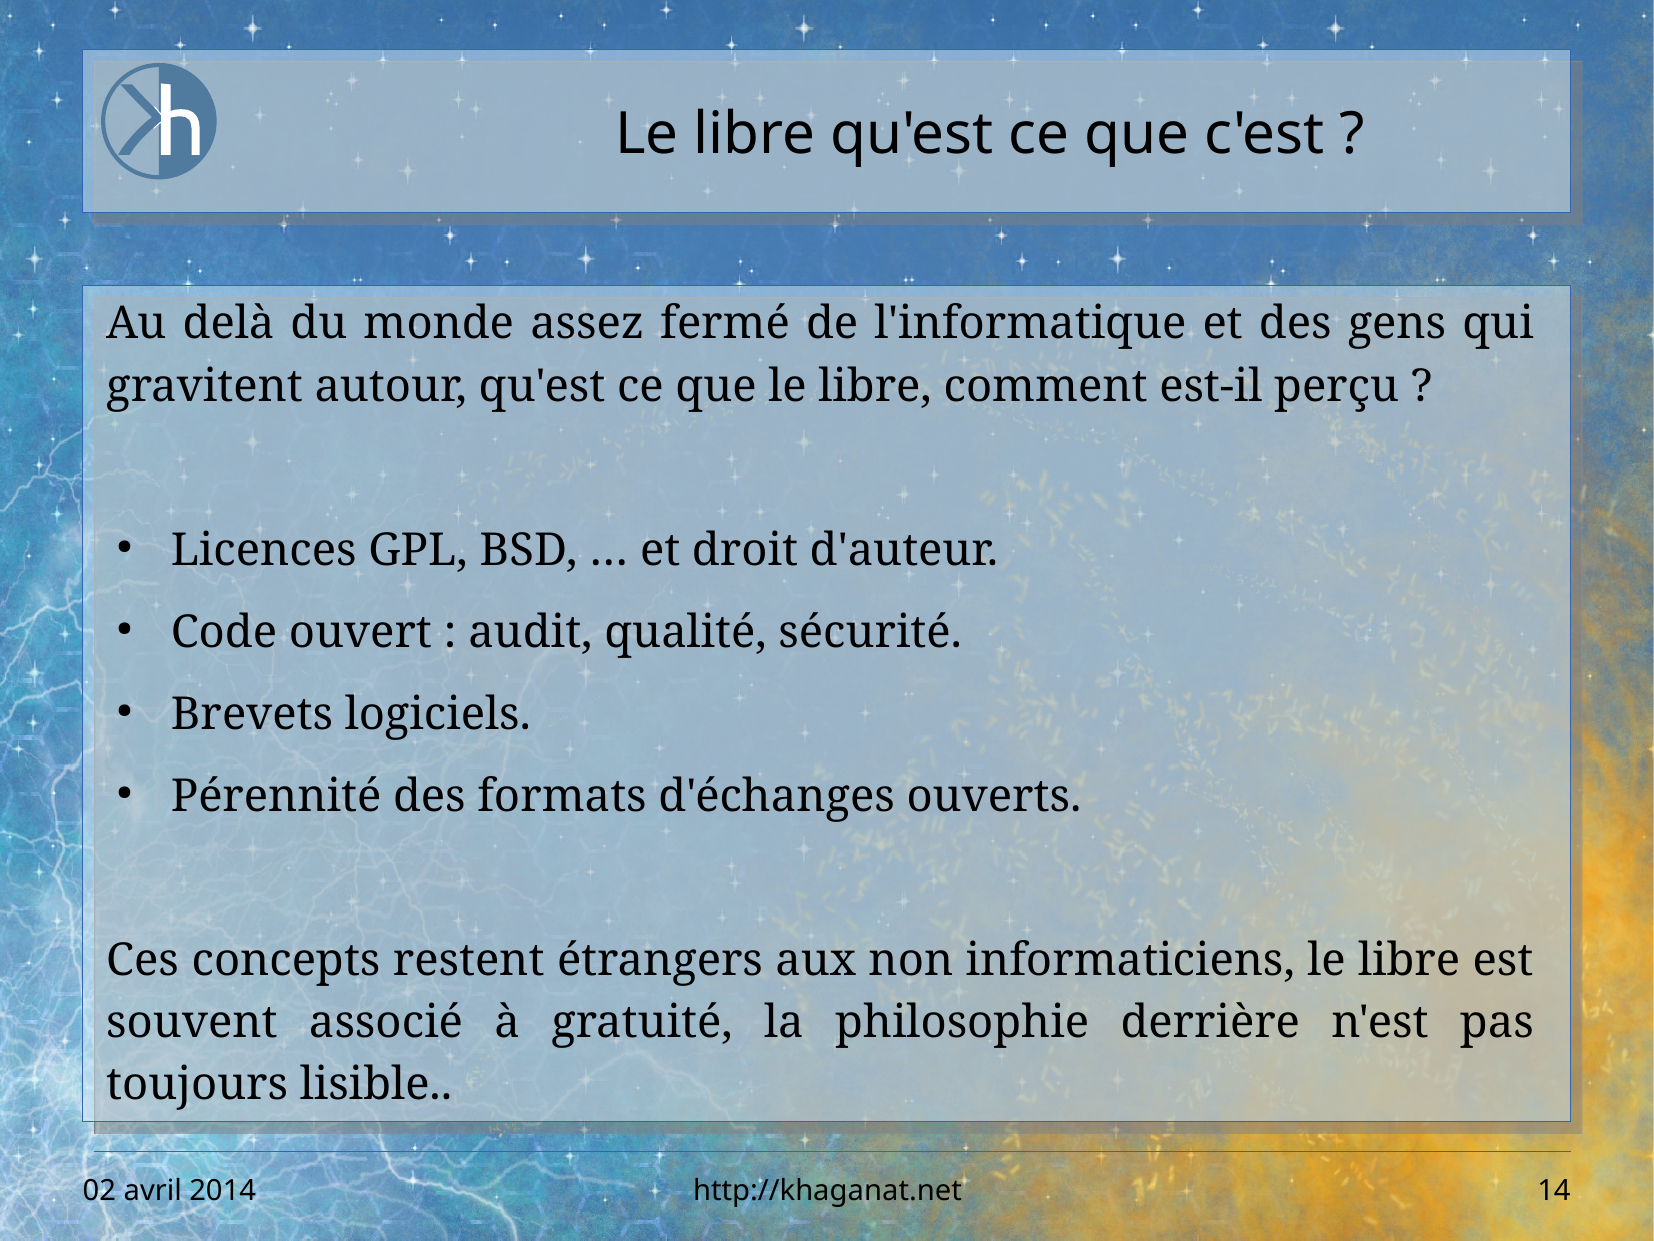

# Le libre qu'est ce que c'est ?
Au delà du monde assez fermé de l'informatique et des gens qui gravitent autour, qu'est ce que le libre, comment est-il perçu ?
Licences GPL, BSD, … et droit d'auteur.
Code ouvert : audit, qualité, sécurité.
Brevets logiciels.
Pérennité des formats d'échanges ouverts.
Ces concepts restent étrangers aux non informaticiens, le libre est souvent associé à gratuité, la philosophie derrière n'est pas toujours lisible..
02 avril 2014
http://khaganat.net
14